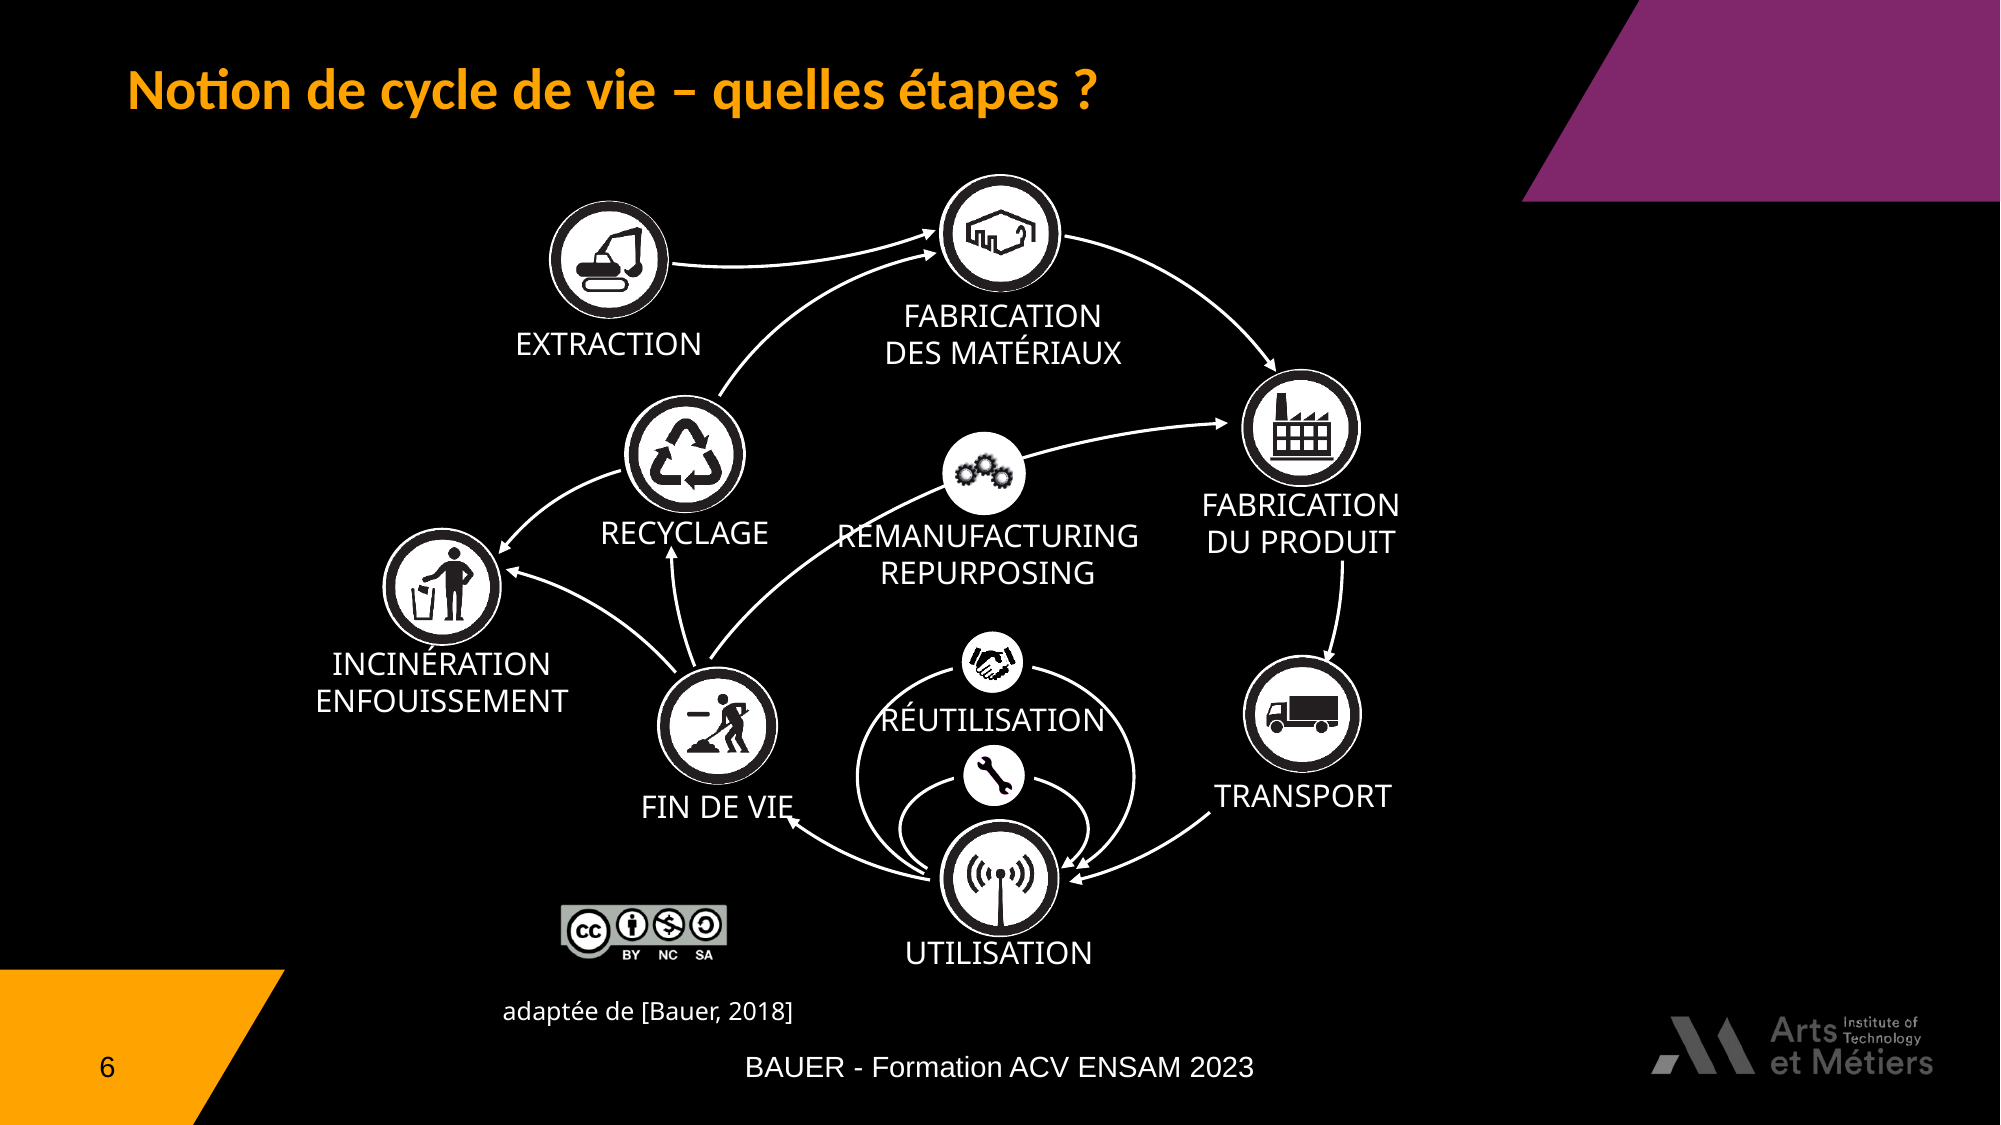

# Notion de cycle de vie – quelles étapes ?
Recyclage
Fabrication des matériaux
Extraction
Remanufacturing
Repurposing
Fabrication du produit
Incinération Enfouissement
Réutilisation
Transport
Fin de Vie
Utilisation
adaptée de [Bauer, 2018]